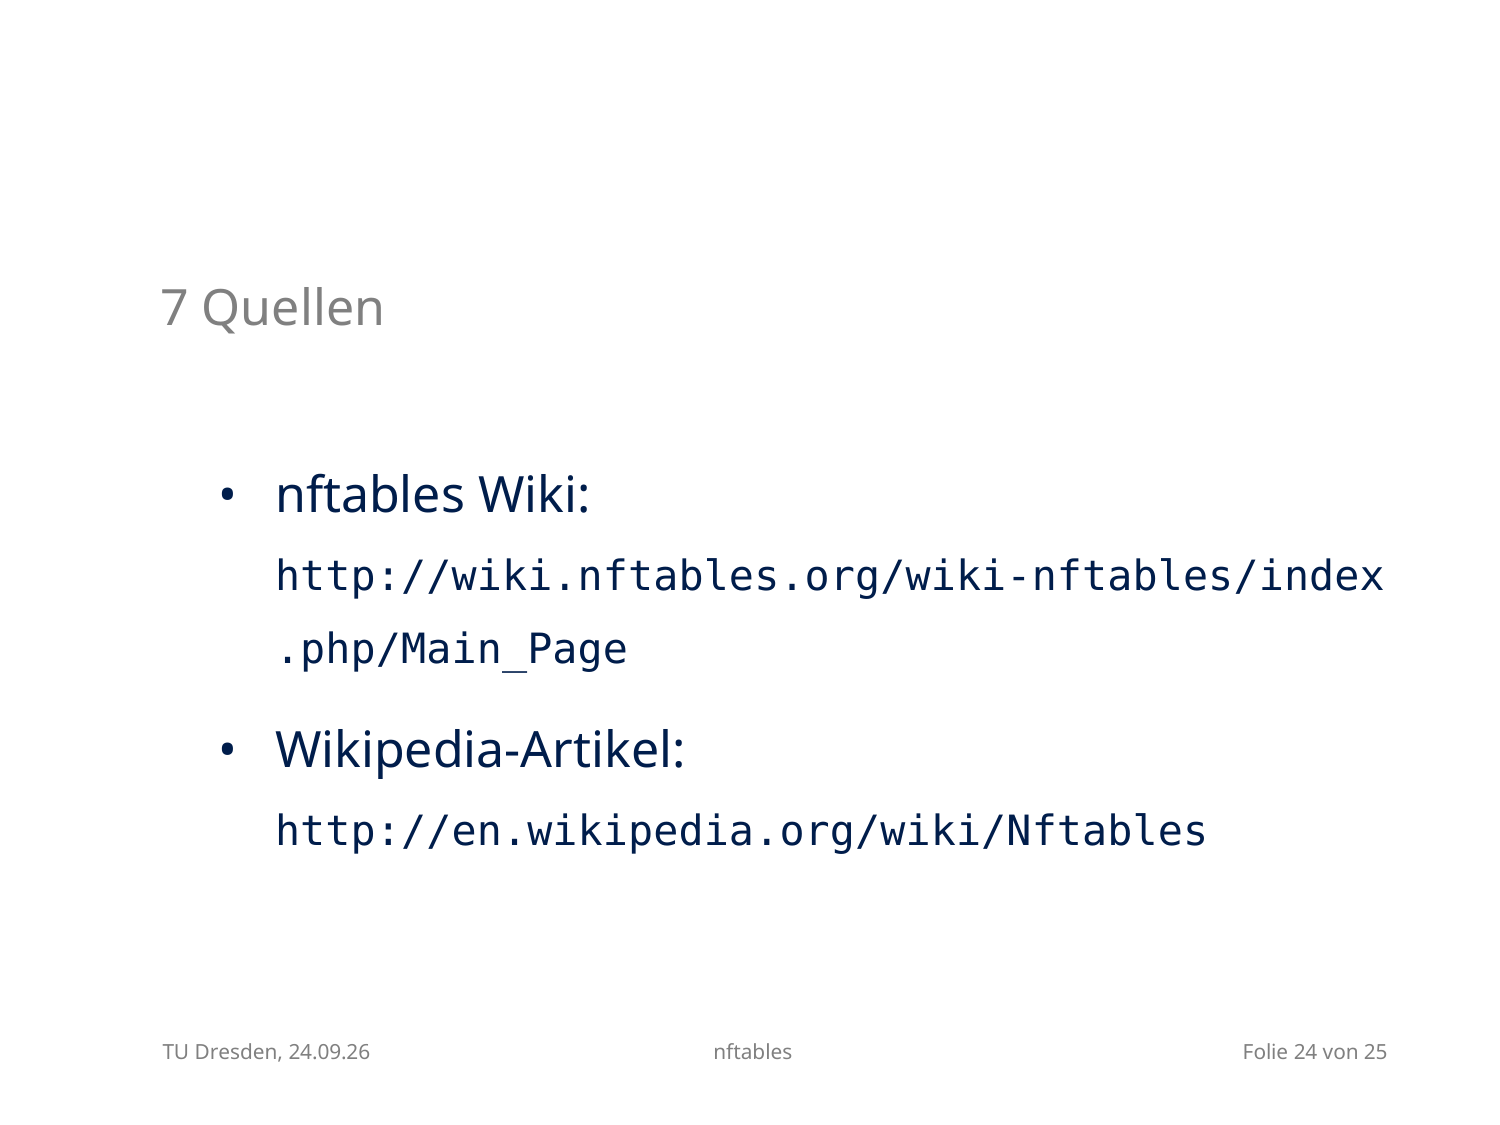

# 7 Quellen
nftables Wiki:
http://wiki.nftables.org/wiki-nftables/index.php/Main_Page
Wikipedia-Artikel:
http://en.wikipedia.org/wiki/Nftables
24